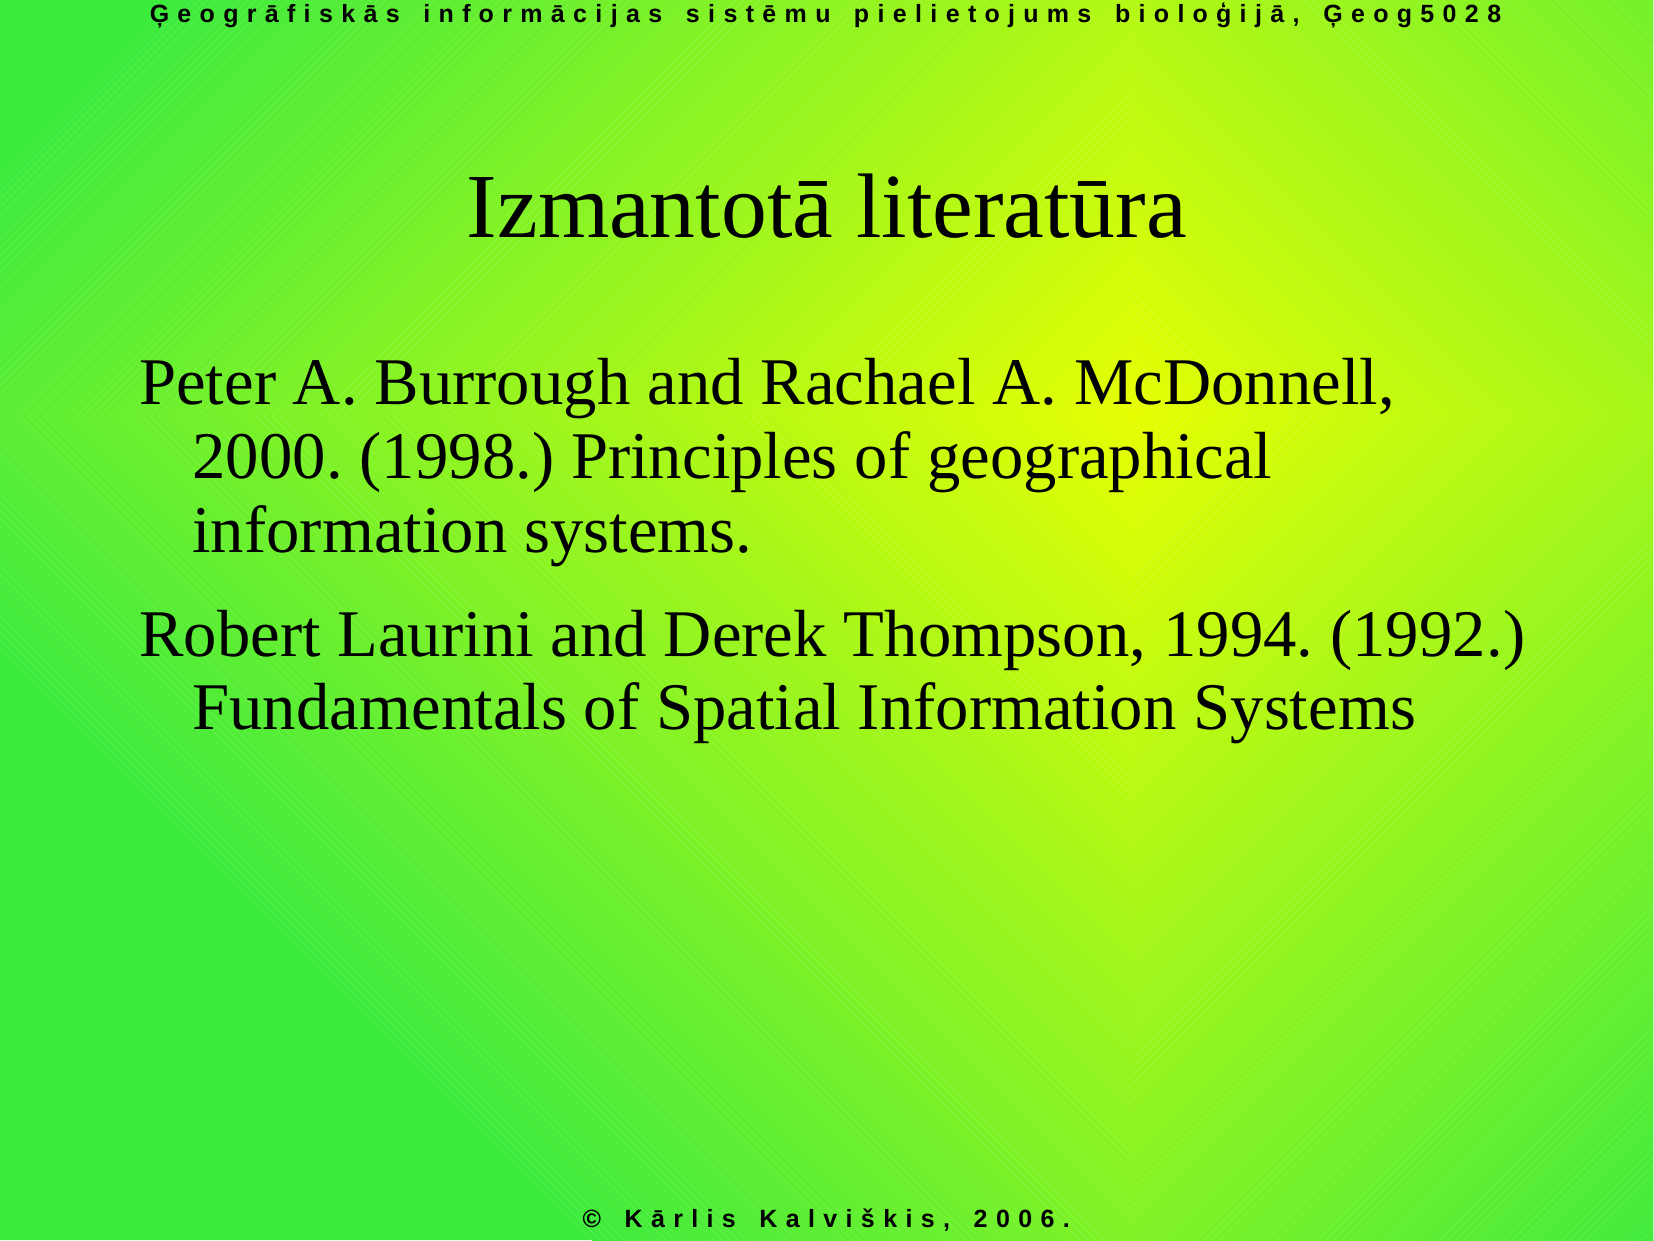

# Izmantotā literatūra
Peter A. Burrough and Rachael A. McDonnell, 2000. (1998.) Principles of geographical information systems.
Robert Laurini and Derek Thompson, 1994. (1992.) Fundamentals of Spatial Information Systems